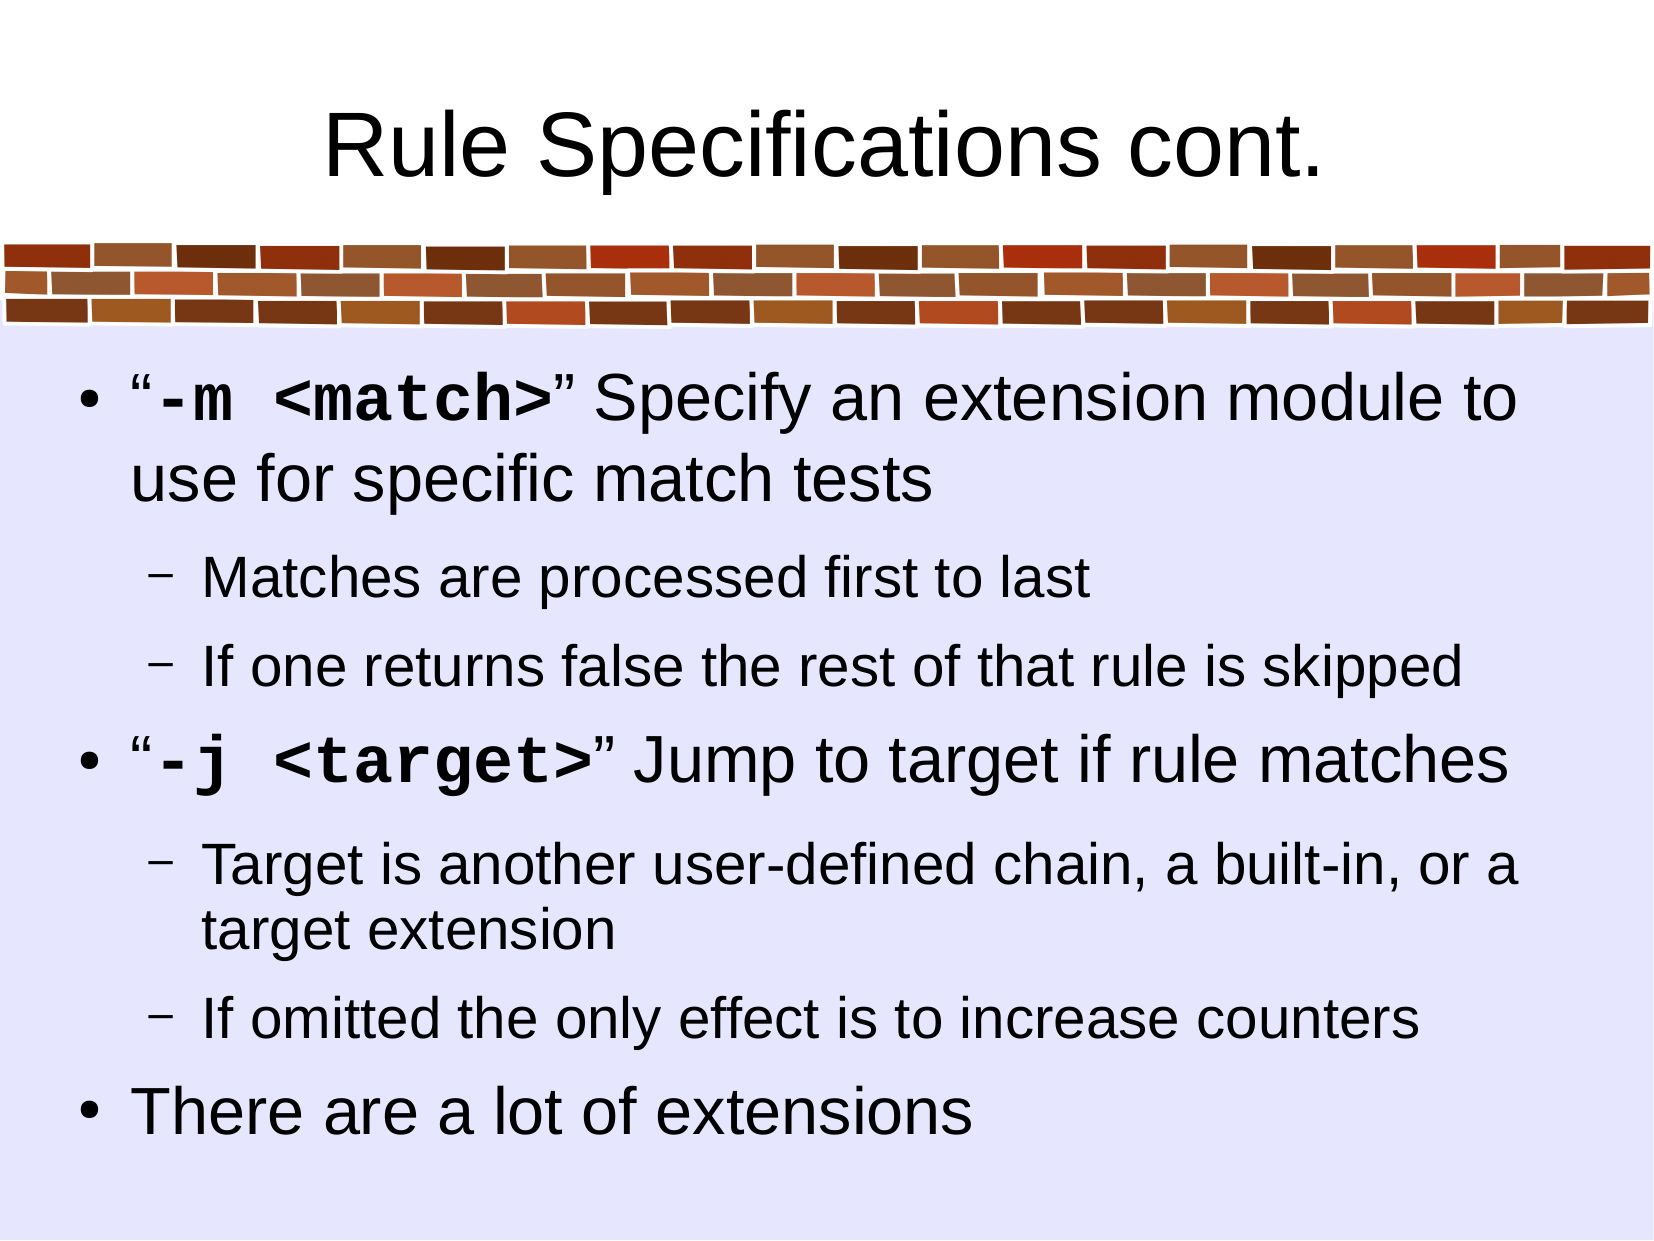

# Rule Specifications cont.
“-m <match>” Specify an extension module to use for specific match tests
Matches are processed first to last
If one returns false the rest of that rule is skipped
“-j <target>” Jump to target if rule matches
Target is another user-defined chain, a built-in, or a target extension
If omitted the only effect is to increase counters
There are a lot of extensions